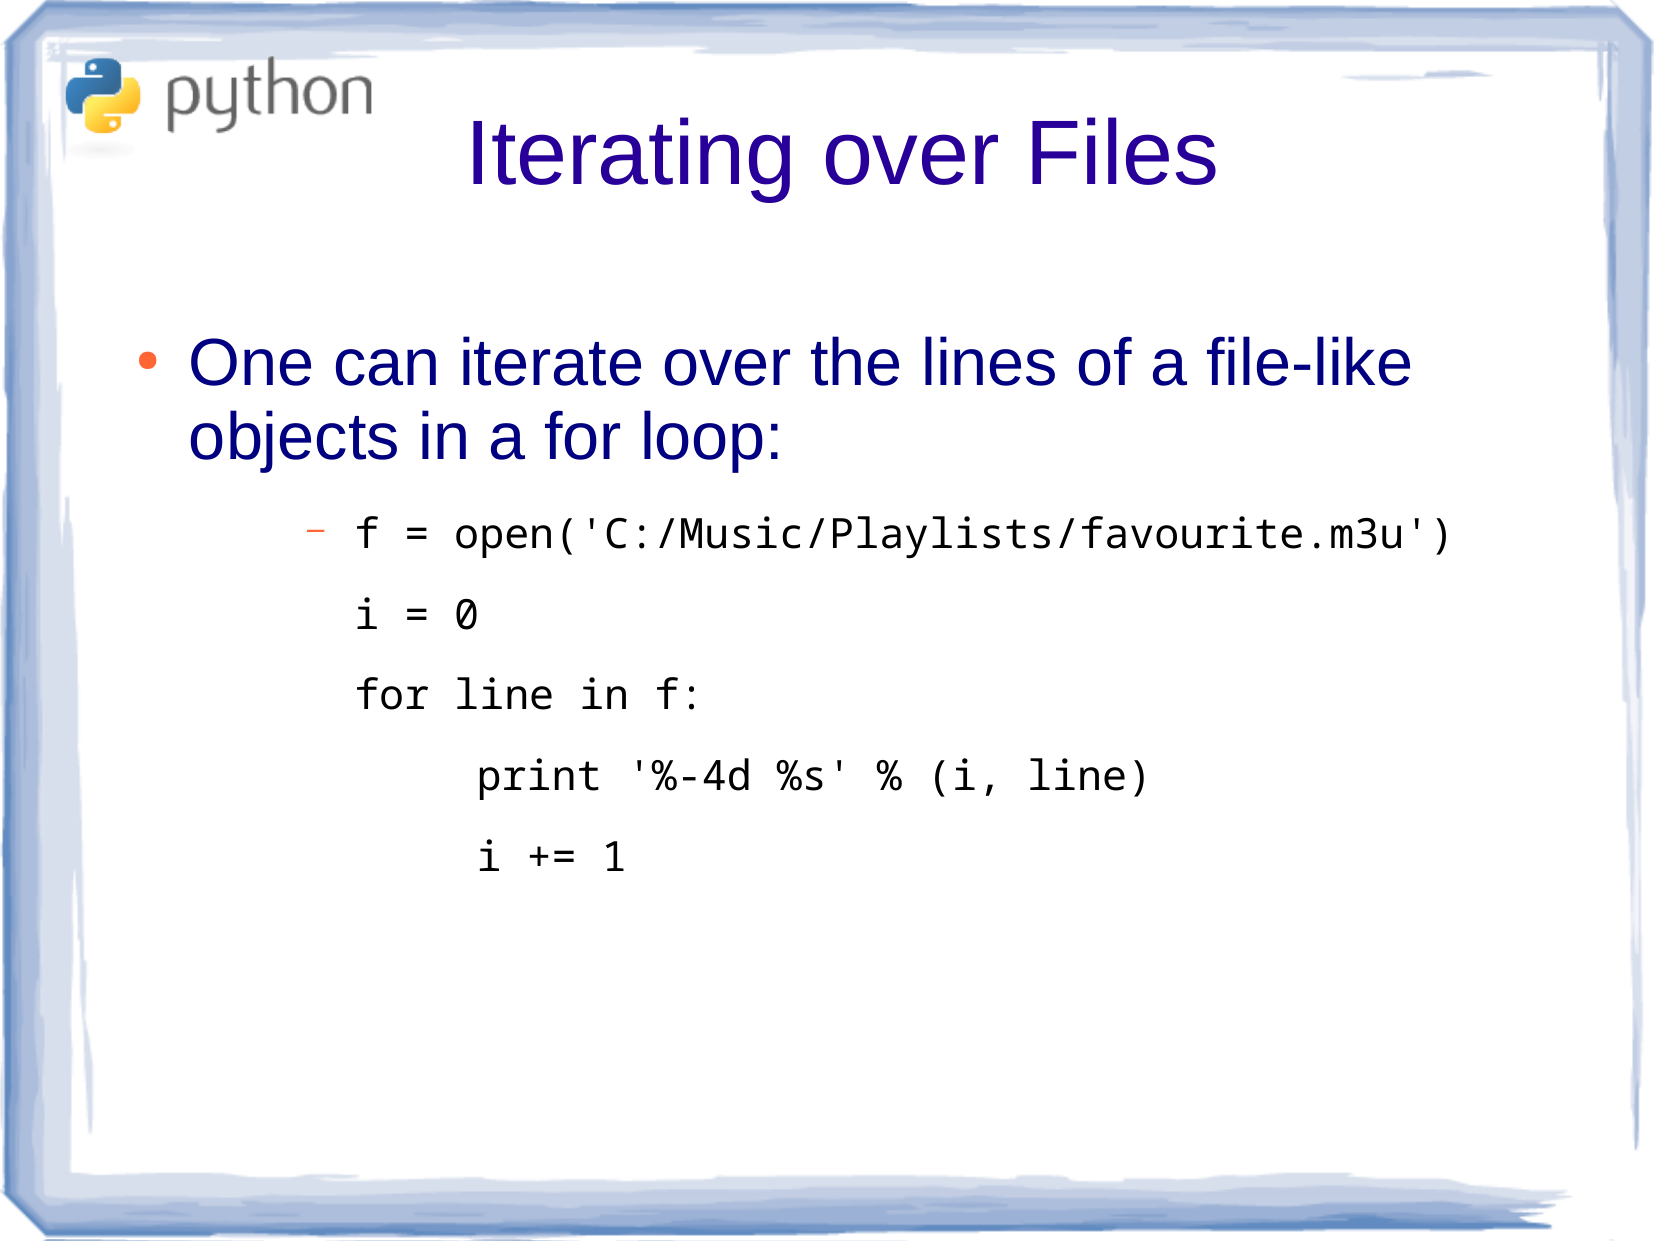

# Iterating over Files
One can iterate over the lines of a file-like objects in a for loop:
f = open('C:/Music/Playlists/favourite.m3u')
i = 0
for line in f:
	print '%-4d %s' % (i, line)
	i += 1